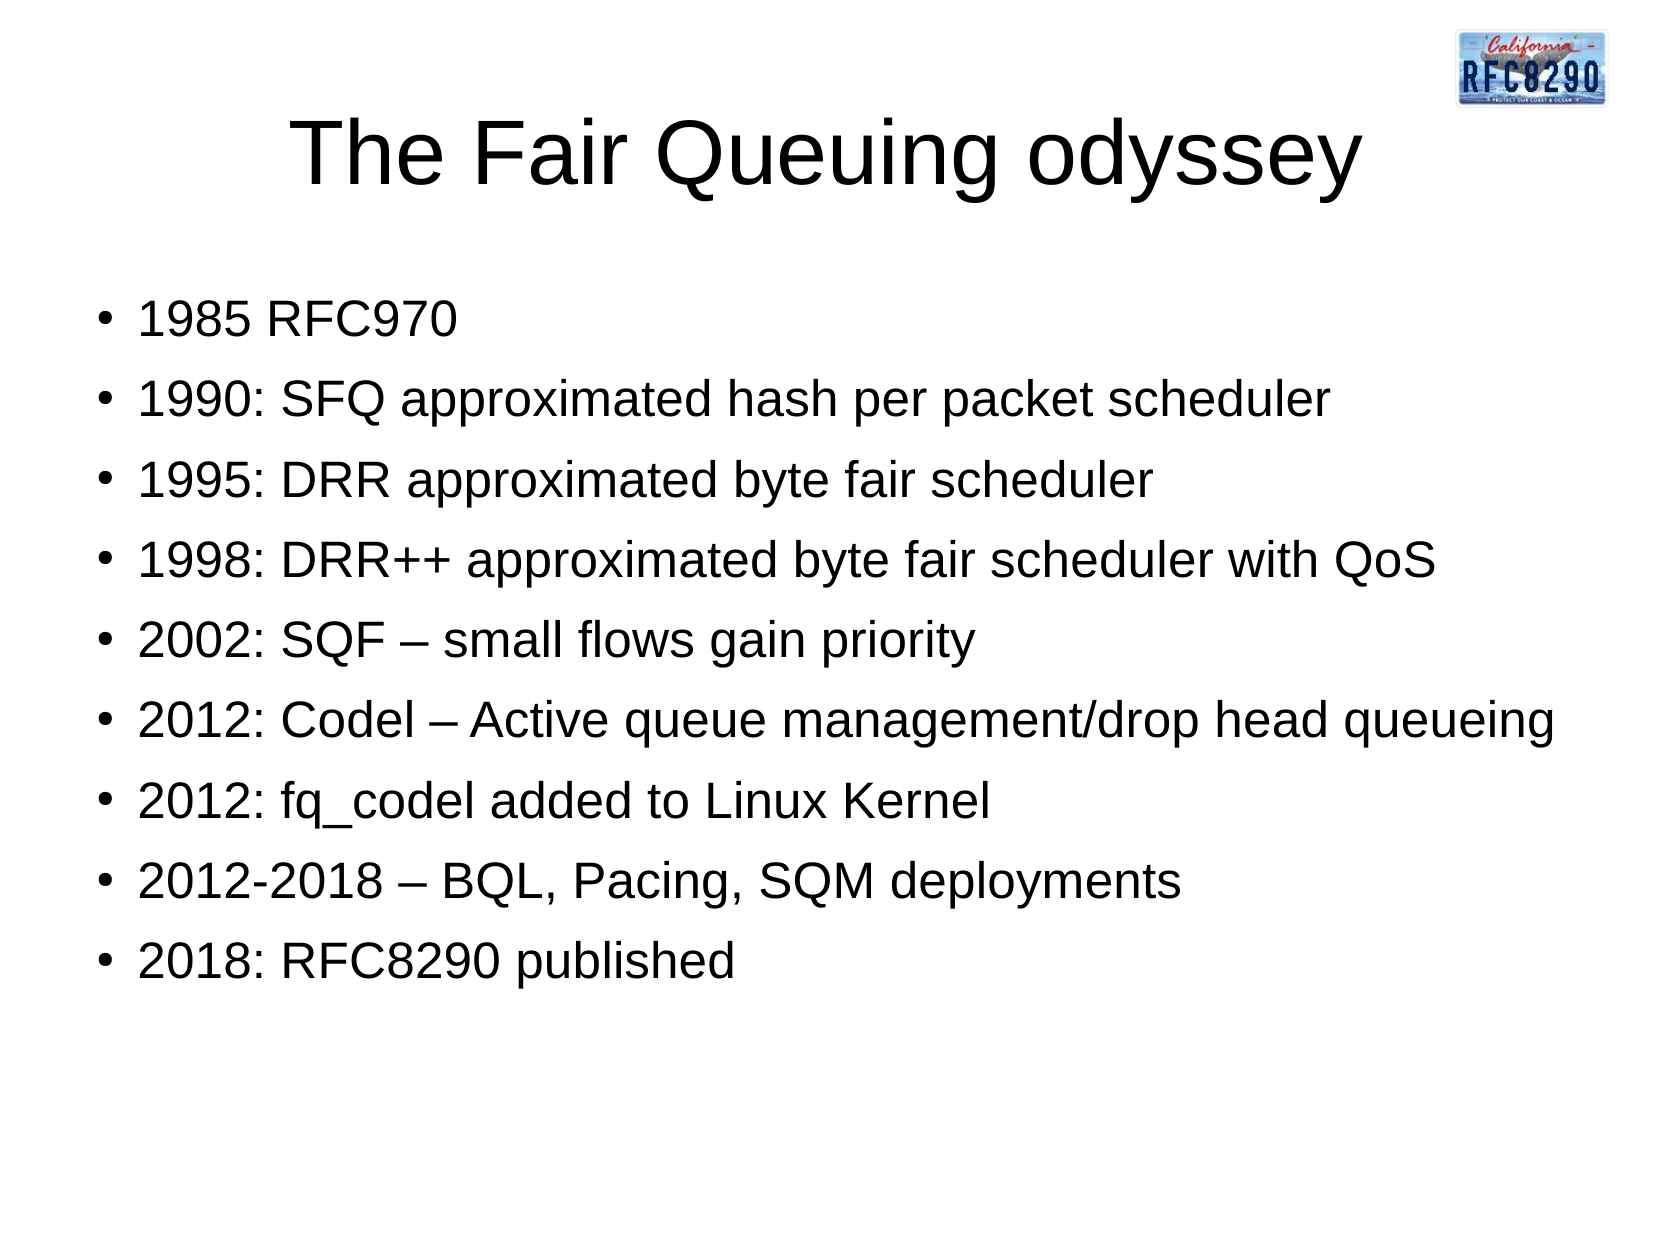

# The Fair Queuing odyssey
1985 RFC970
1990: SFQ approximated hash per packet scheduler
1995: DRR approximated byte fair scheduler
1998: DRR++ approximated byte fair scheduler with QoS
2002: SQF – small flows gain priority
2012: Codel – Active queue management/drop head queueing
2012: fq_codel added to Linux Kernel
2012-2018 – BQL, Pacing, SQM deployments
2018: RFC8290 published